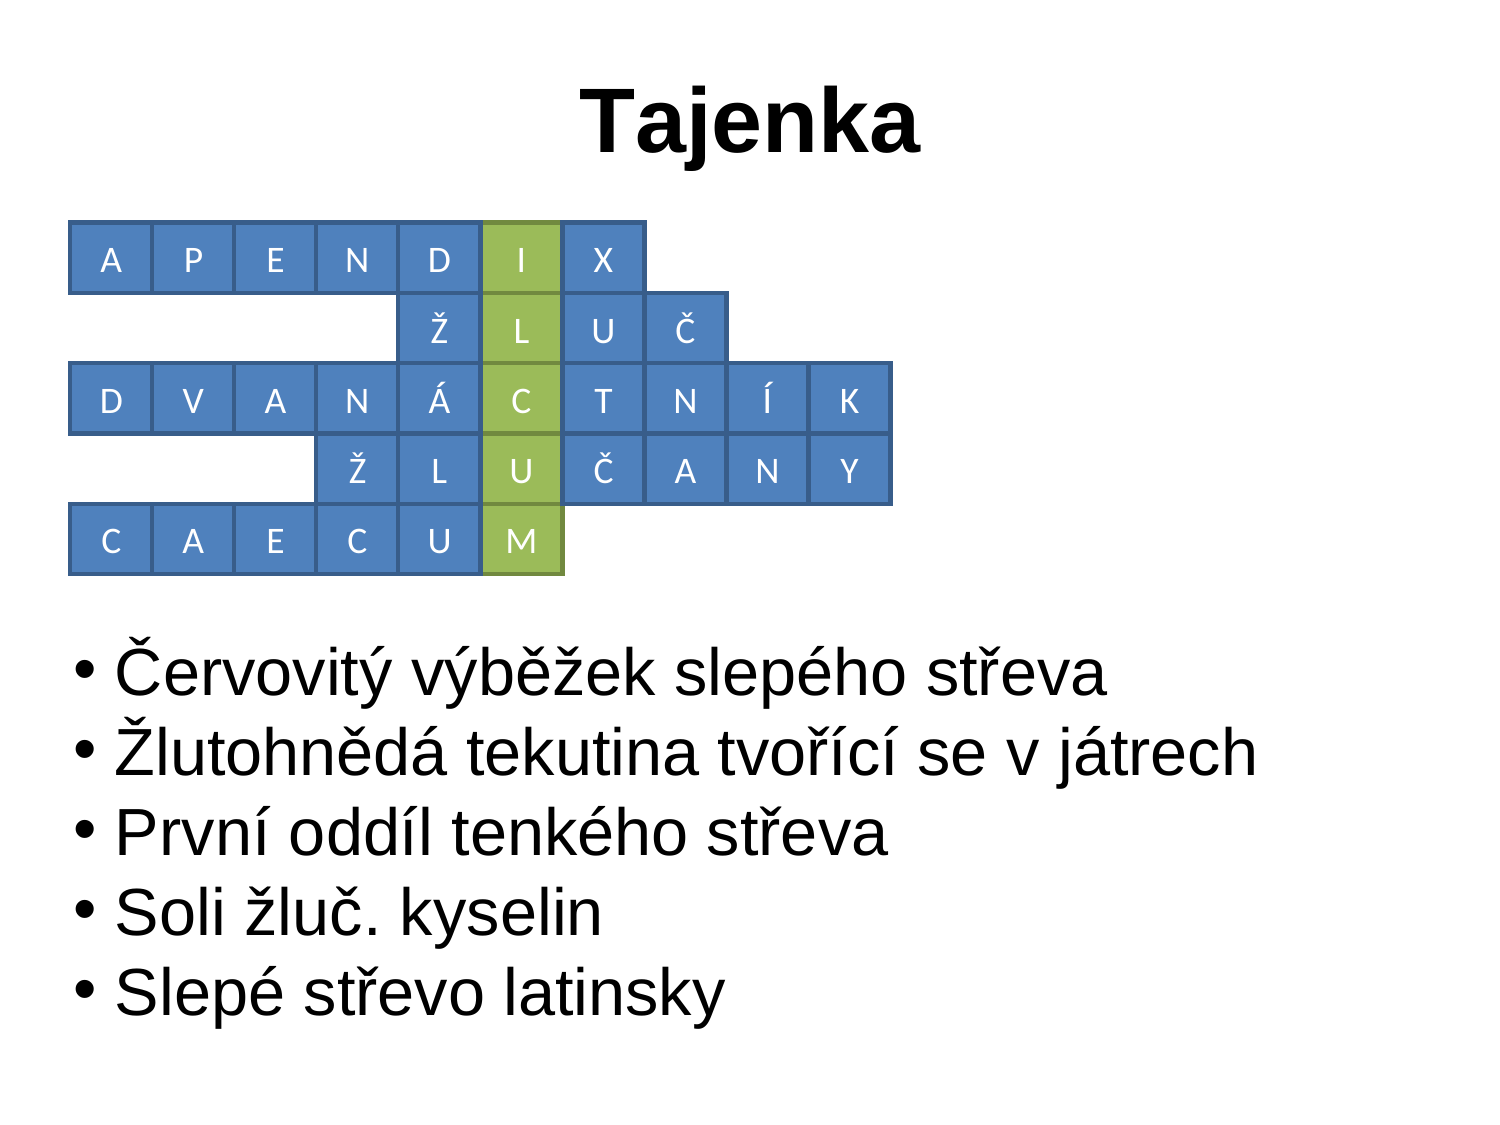

Tajenka
A
P
E
N
D
I
X
Ž
L
U
Č
D
V
A
N
Á
C
T
N
Í
K
Ž
L
U
Č
A
N
Y
C
A
E
C
U
M
 Červovitý výběžek slepého střeva
 Žlutohnědá tekutina tvořící se v játrech
 První oddíl tenkého střeva
 Soli žluč. kyselin
 Slepé střevo latinsky